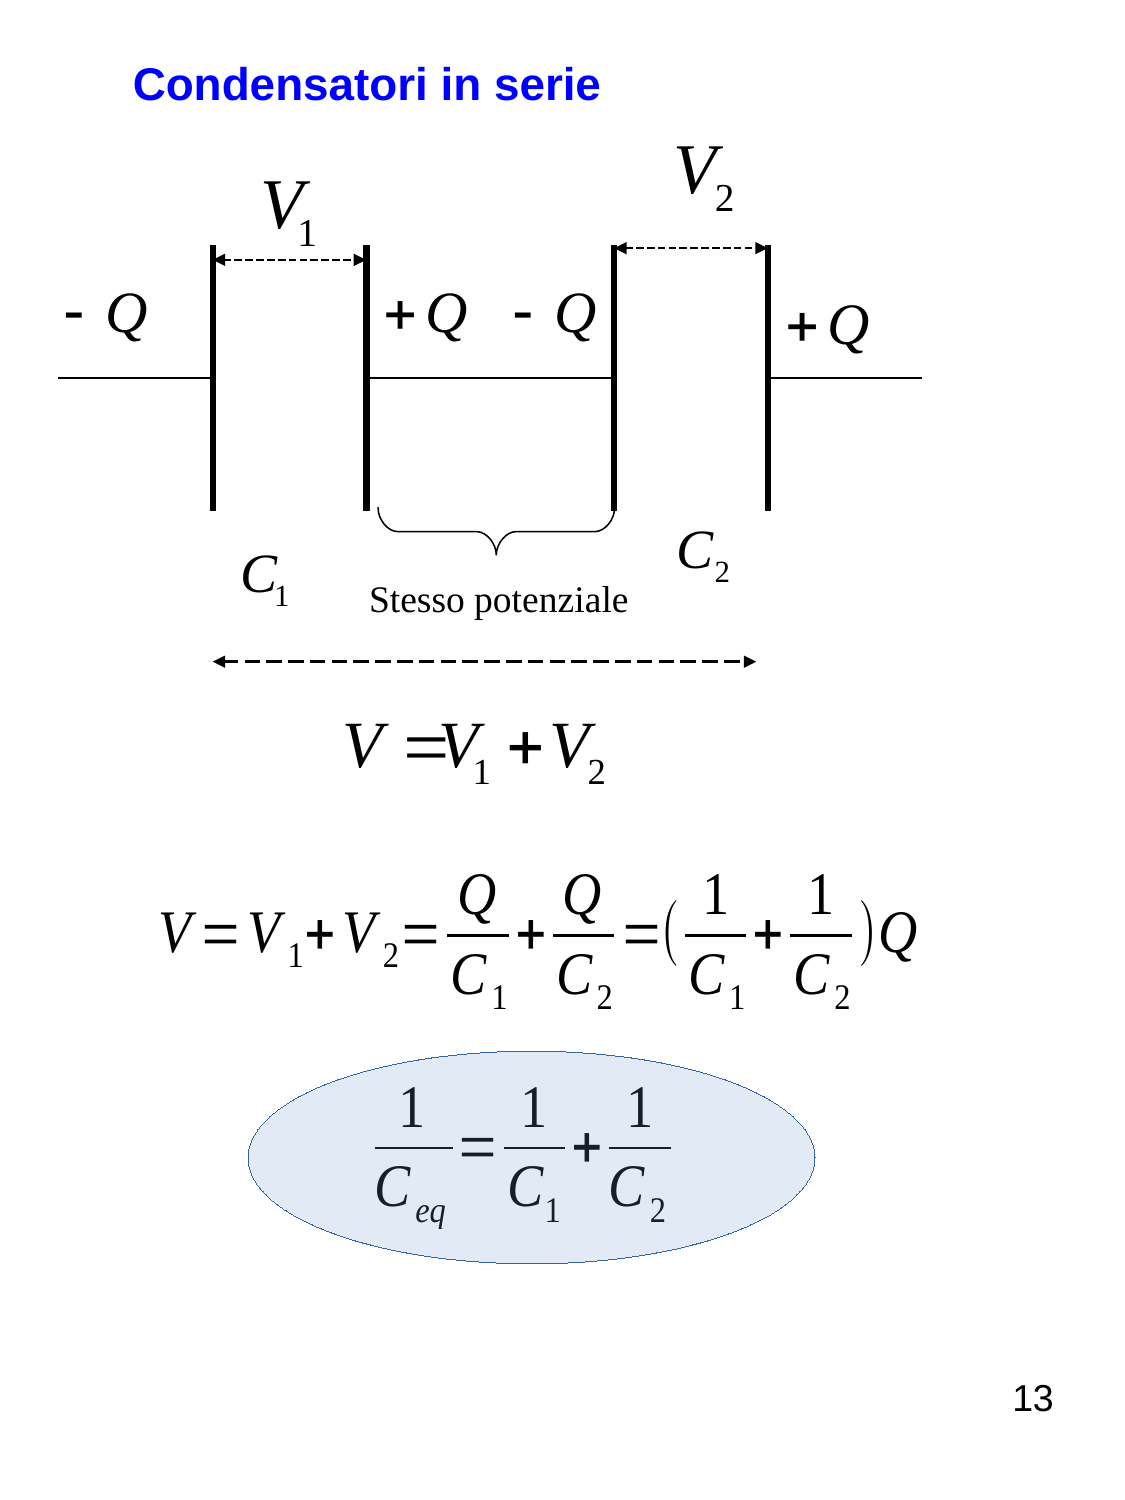

Condensatori in serie
Stesso potenziale
P13 Elettrostatica 2
13